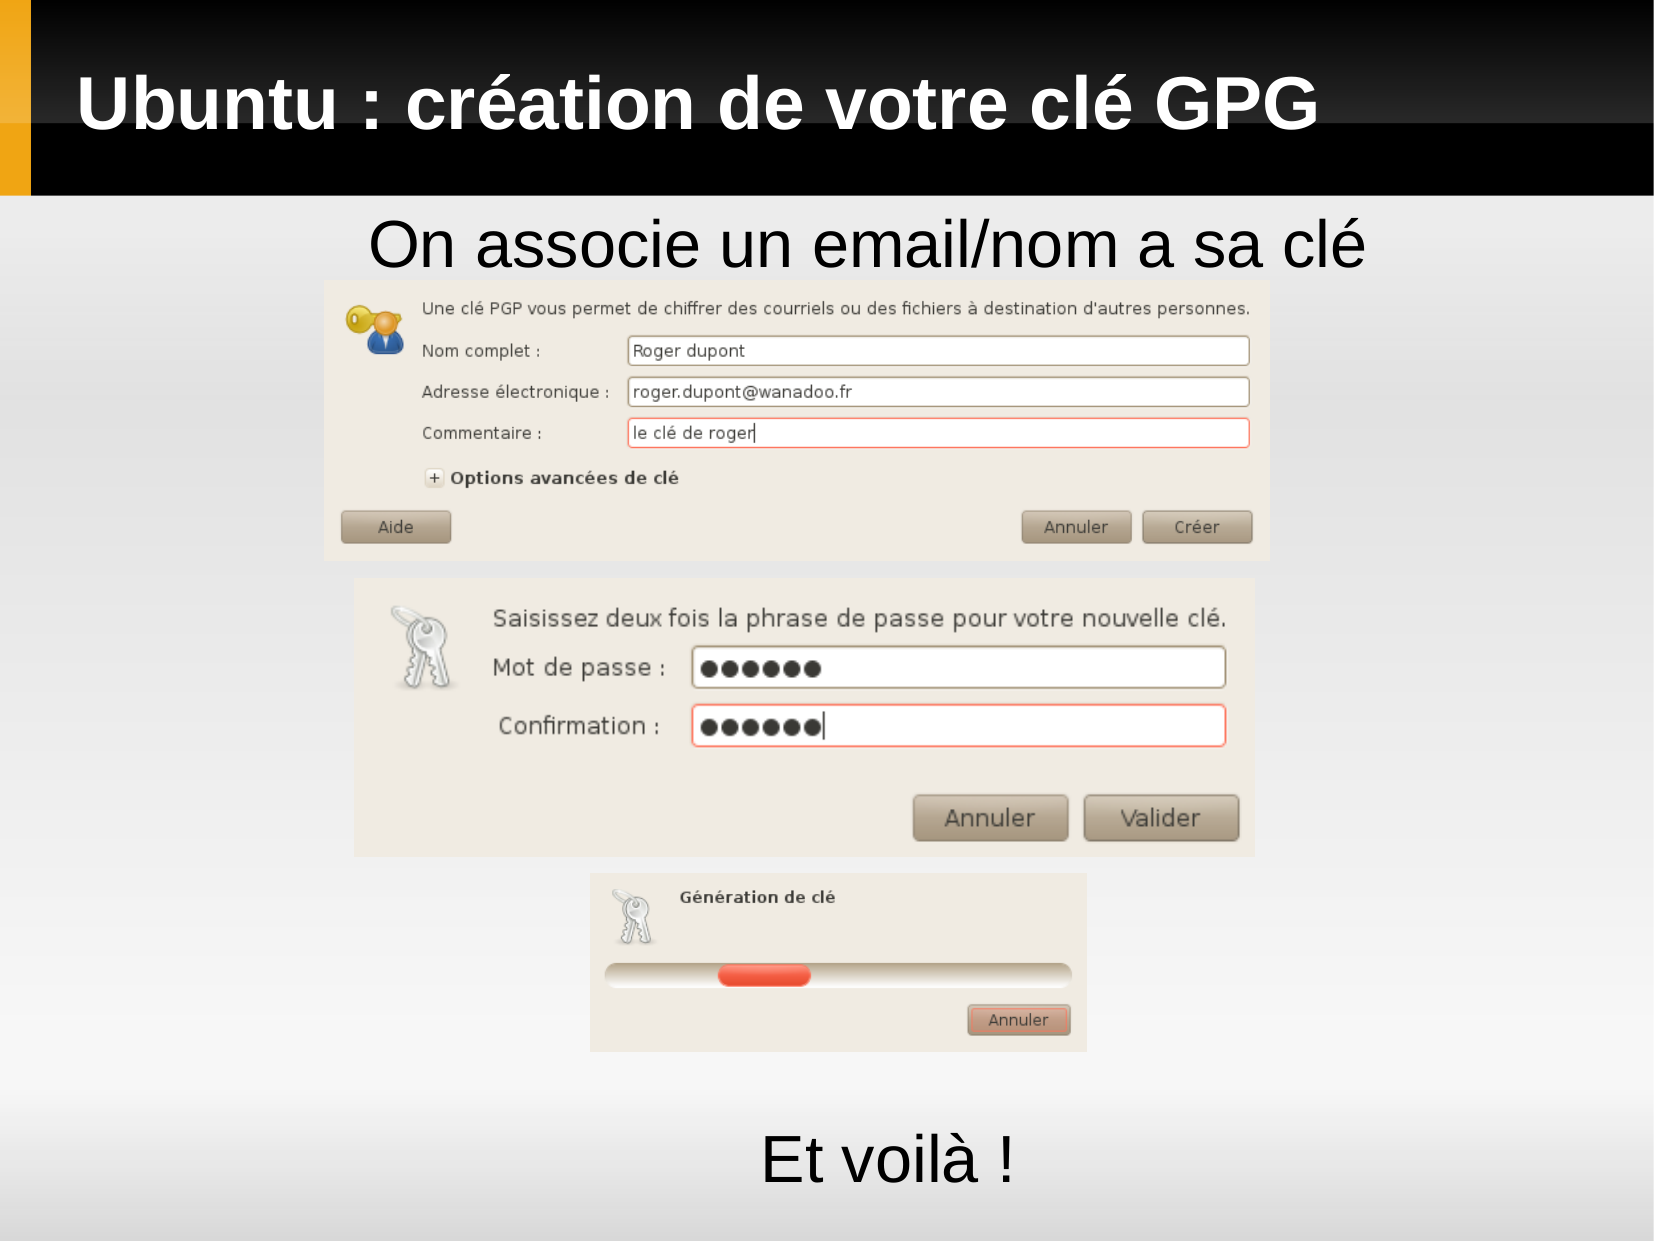

# Ubuntu : création de votre clé GPG
On associe un email/nom a sa clé
Et voilà !